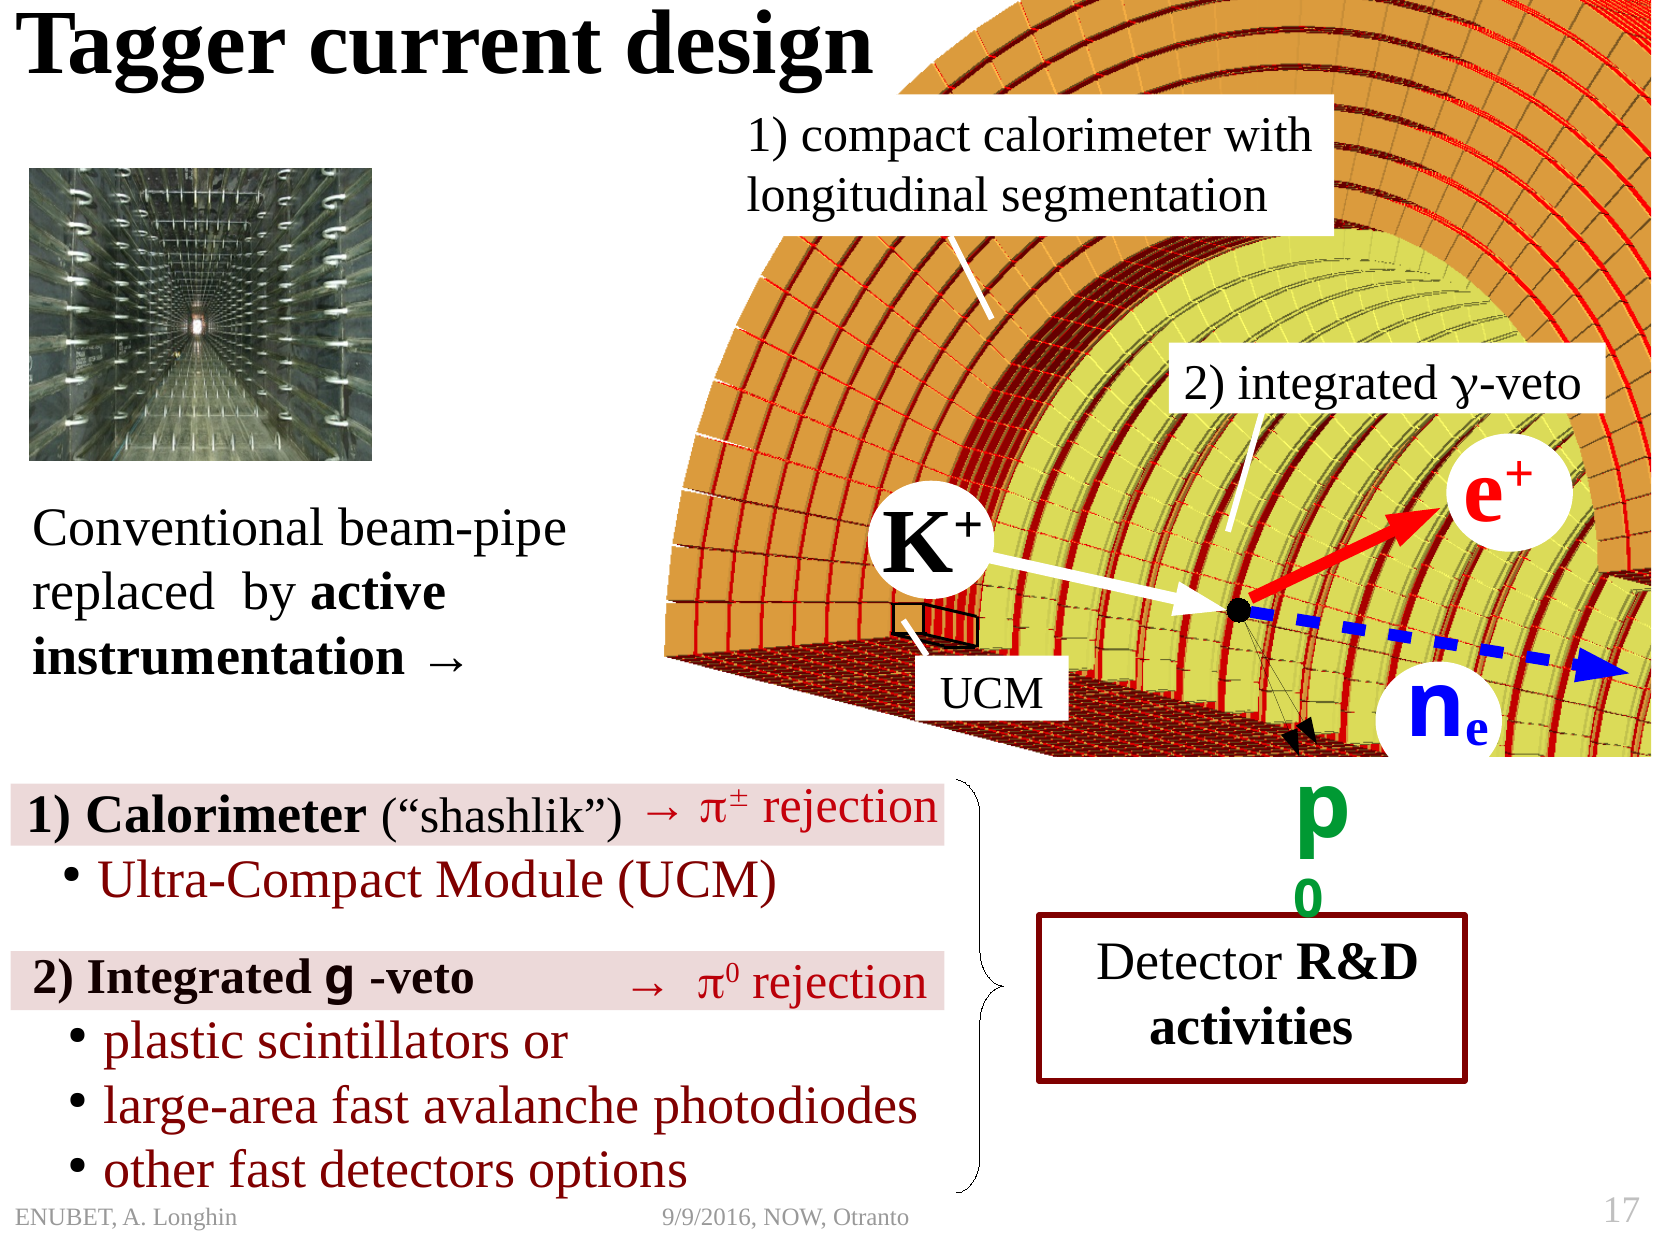

Tagger current design
1) compact calorimeter with
longitudinal segmentation
2) integrated g-veto
e+
K+
Conventional beam-pipe replaced by active instrumentation →
ne
UCM
p0
 → p± rejection
1) Calorimeter (“shashlik”)
Ultra-Compact Module (UCM)
 Detector R&D activities
2) Integrated g -veto
plastic scintillators or
large-area fast avalanche photodiodes
other fast detectors options
→ p0 rejection